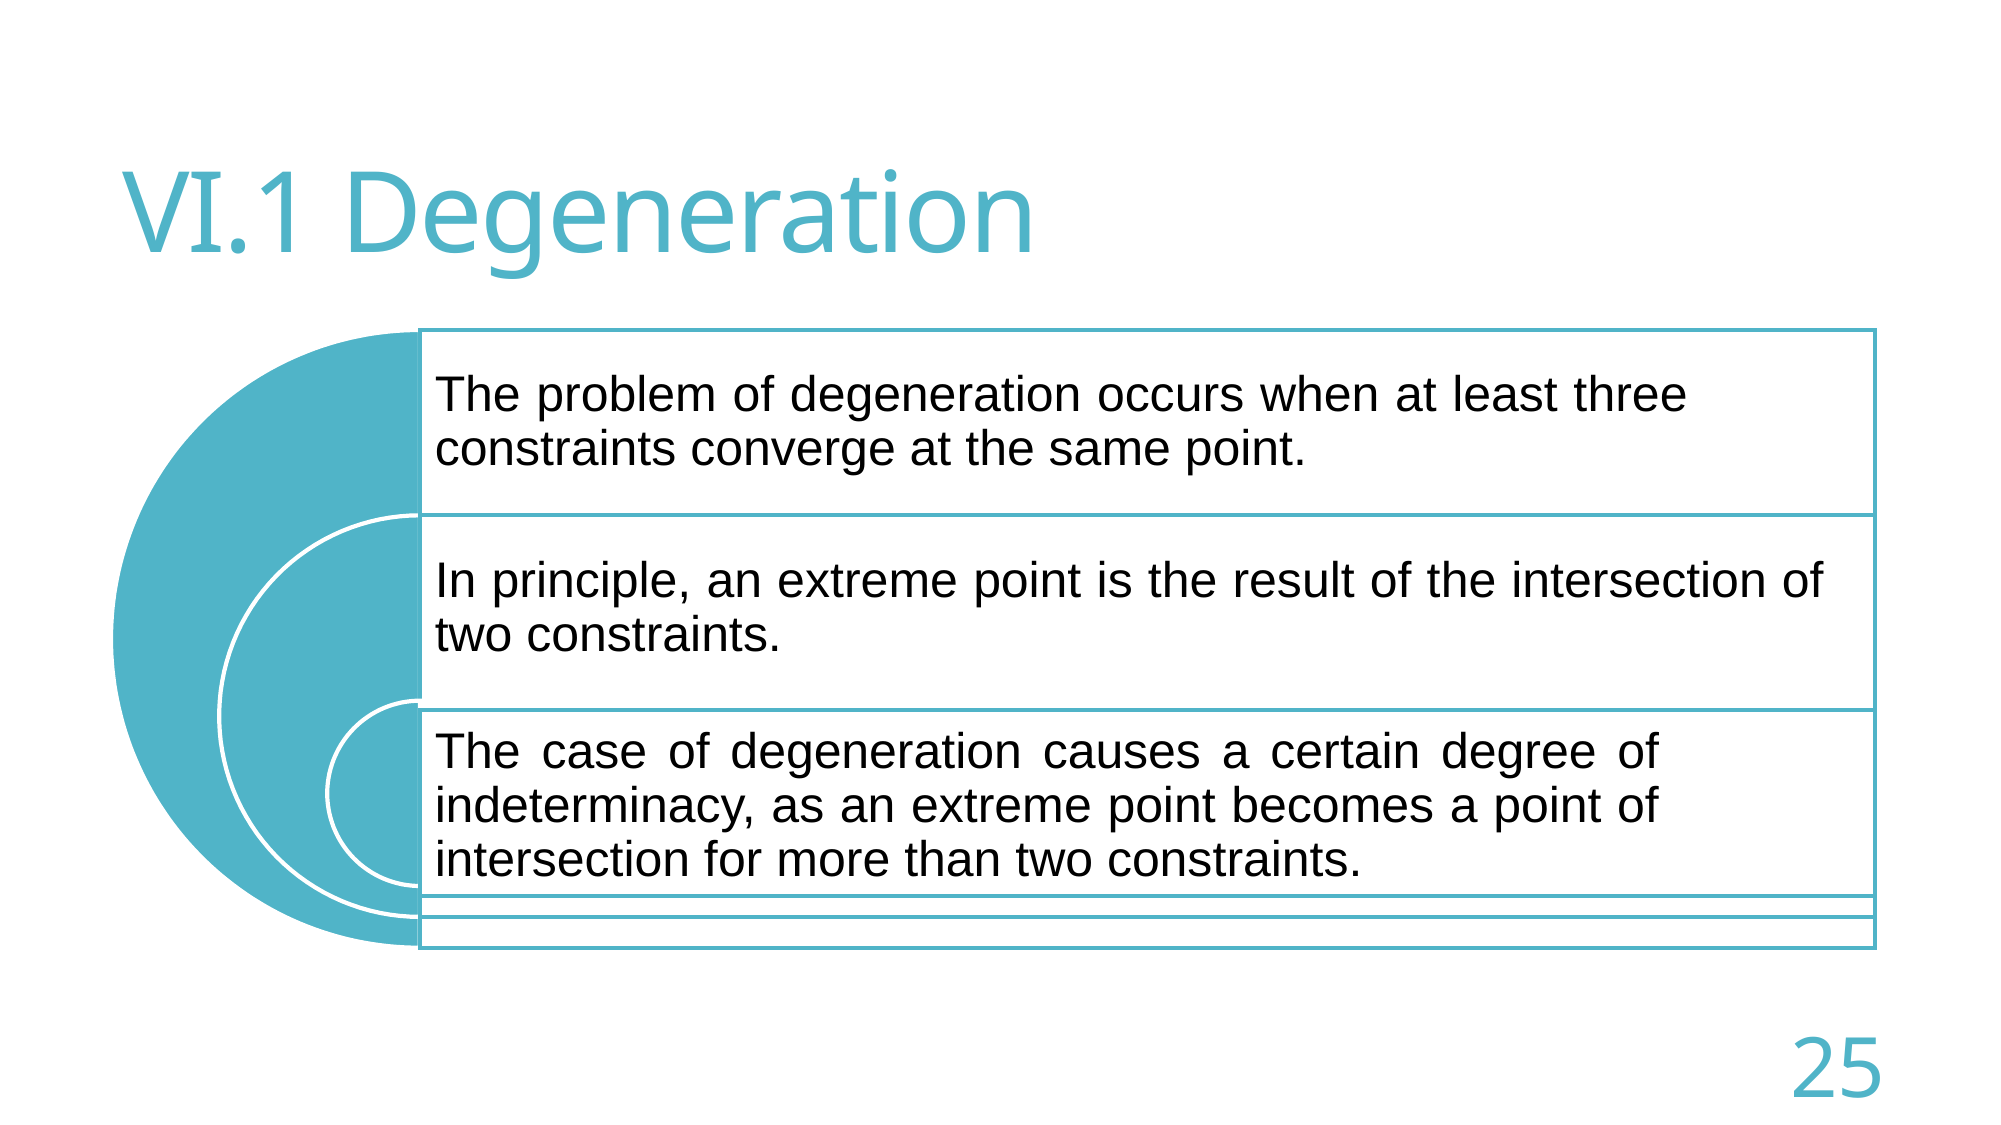

VI.1 Degeneration
The problem of degeneration occurs when at least three constraints converge at the same point.
In principle, an extreme point is the result of the intersection of two constraints.
The case of degeneration causes a certain degree of indeterminacy, as an extreme point becomes a point of intersection for more than two constraints.